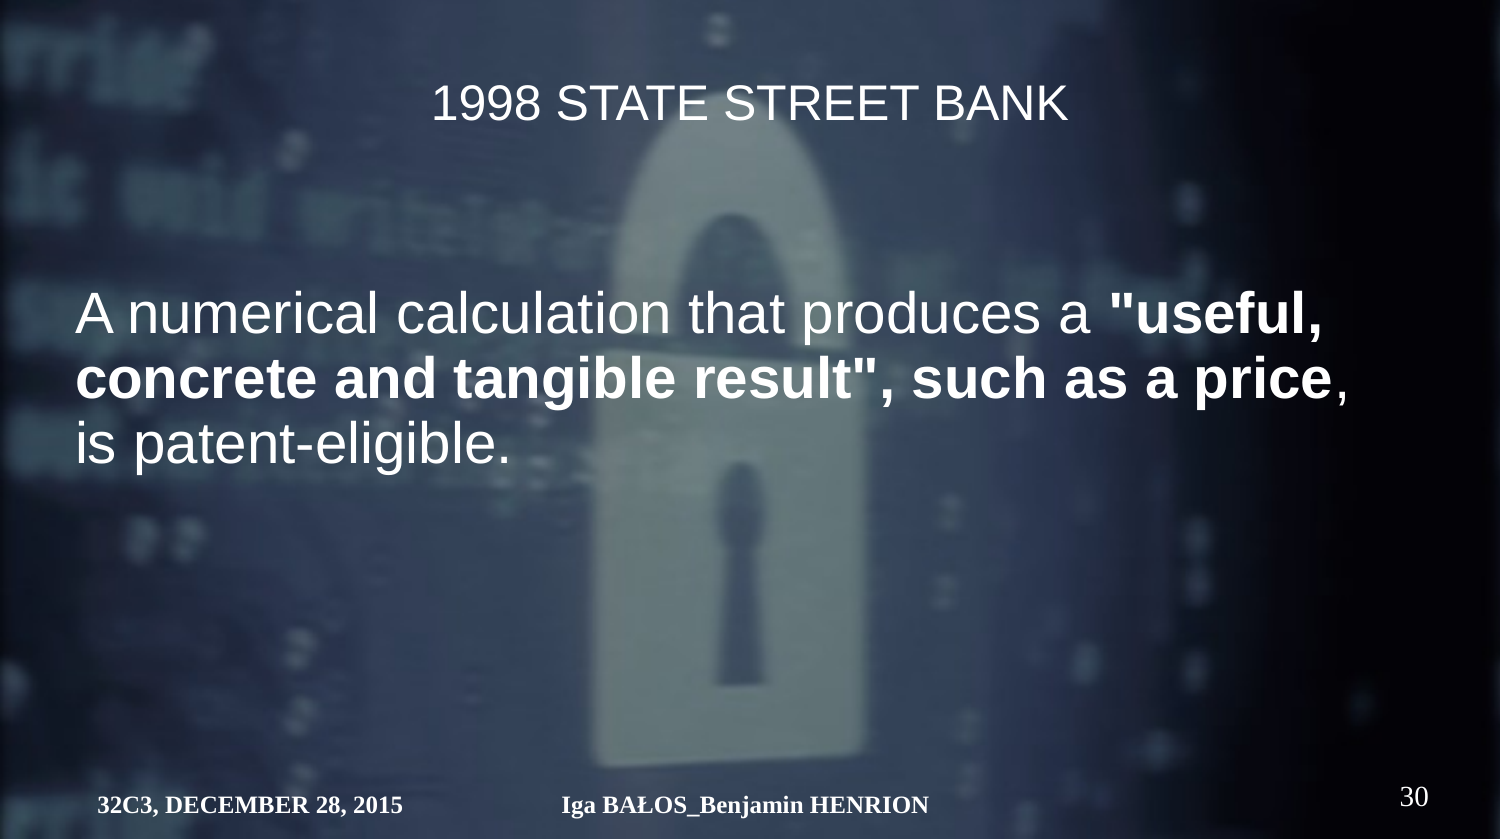

# 1998 STATE STREET BANK
A numerical calculation that produces a "useful, concrete and tangible result", such as a price, is patent-eligible.
30
32C3, DECEMBER 22, 2015
Iga BAŁOS_Benjamin HENRION